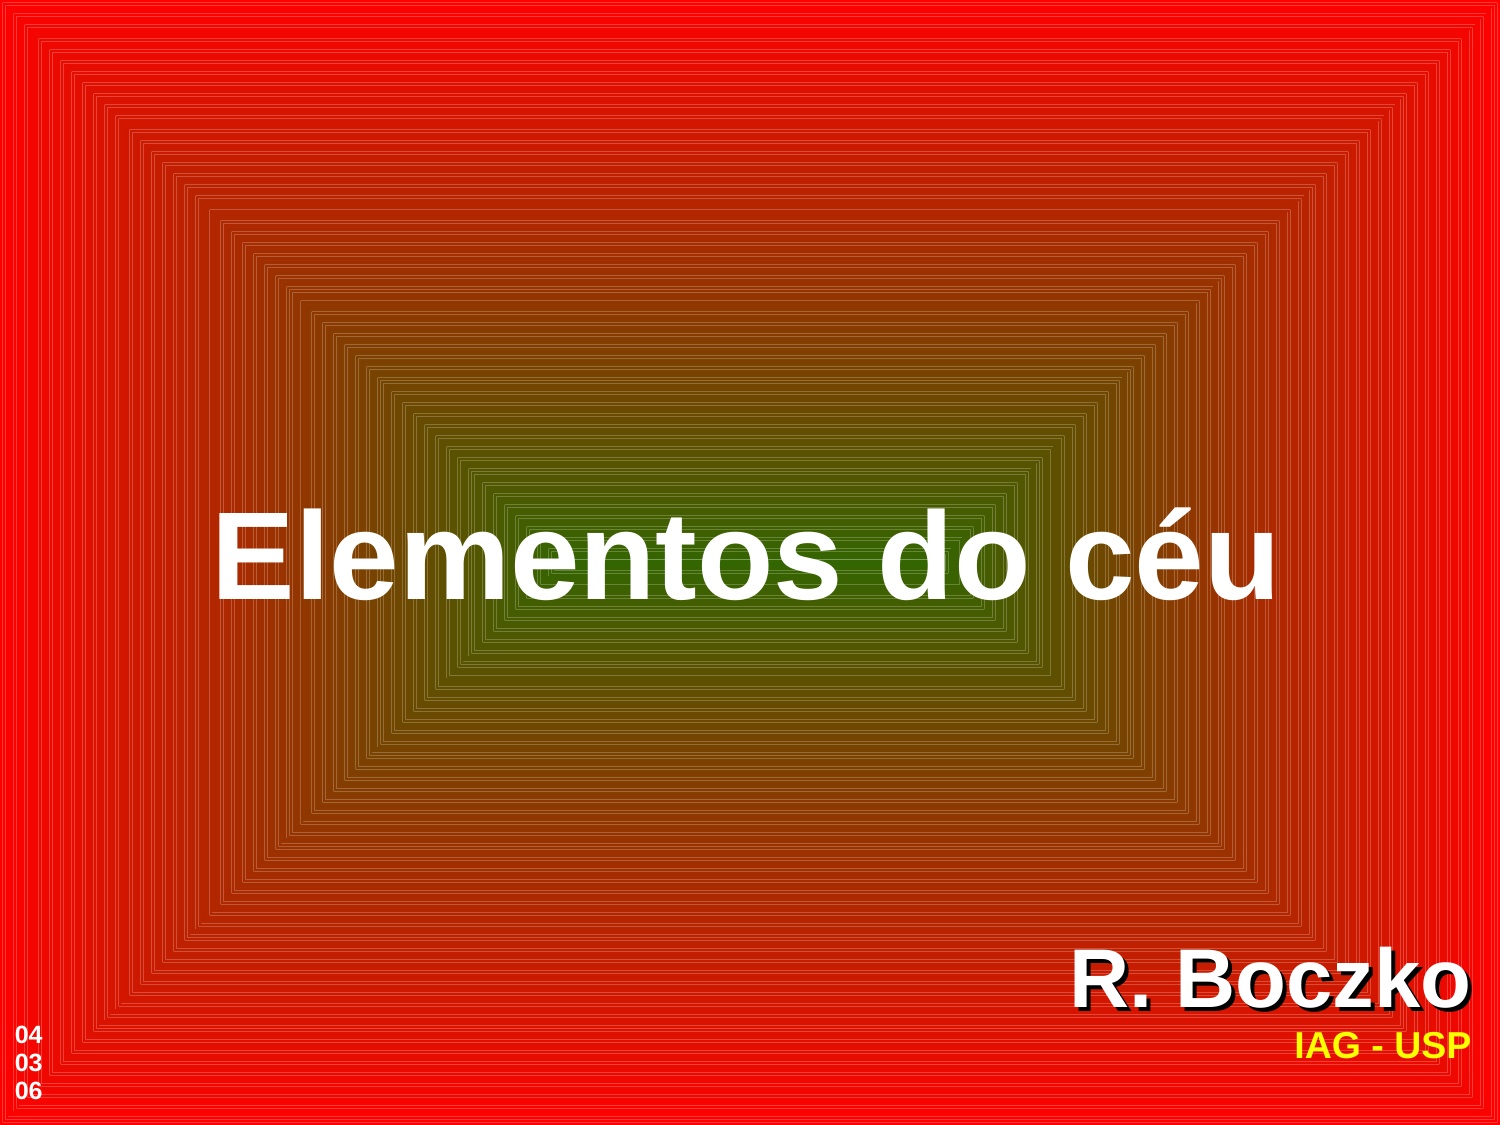

# Elementos do céu
R. Boczko
IAG - USP
04
03
06